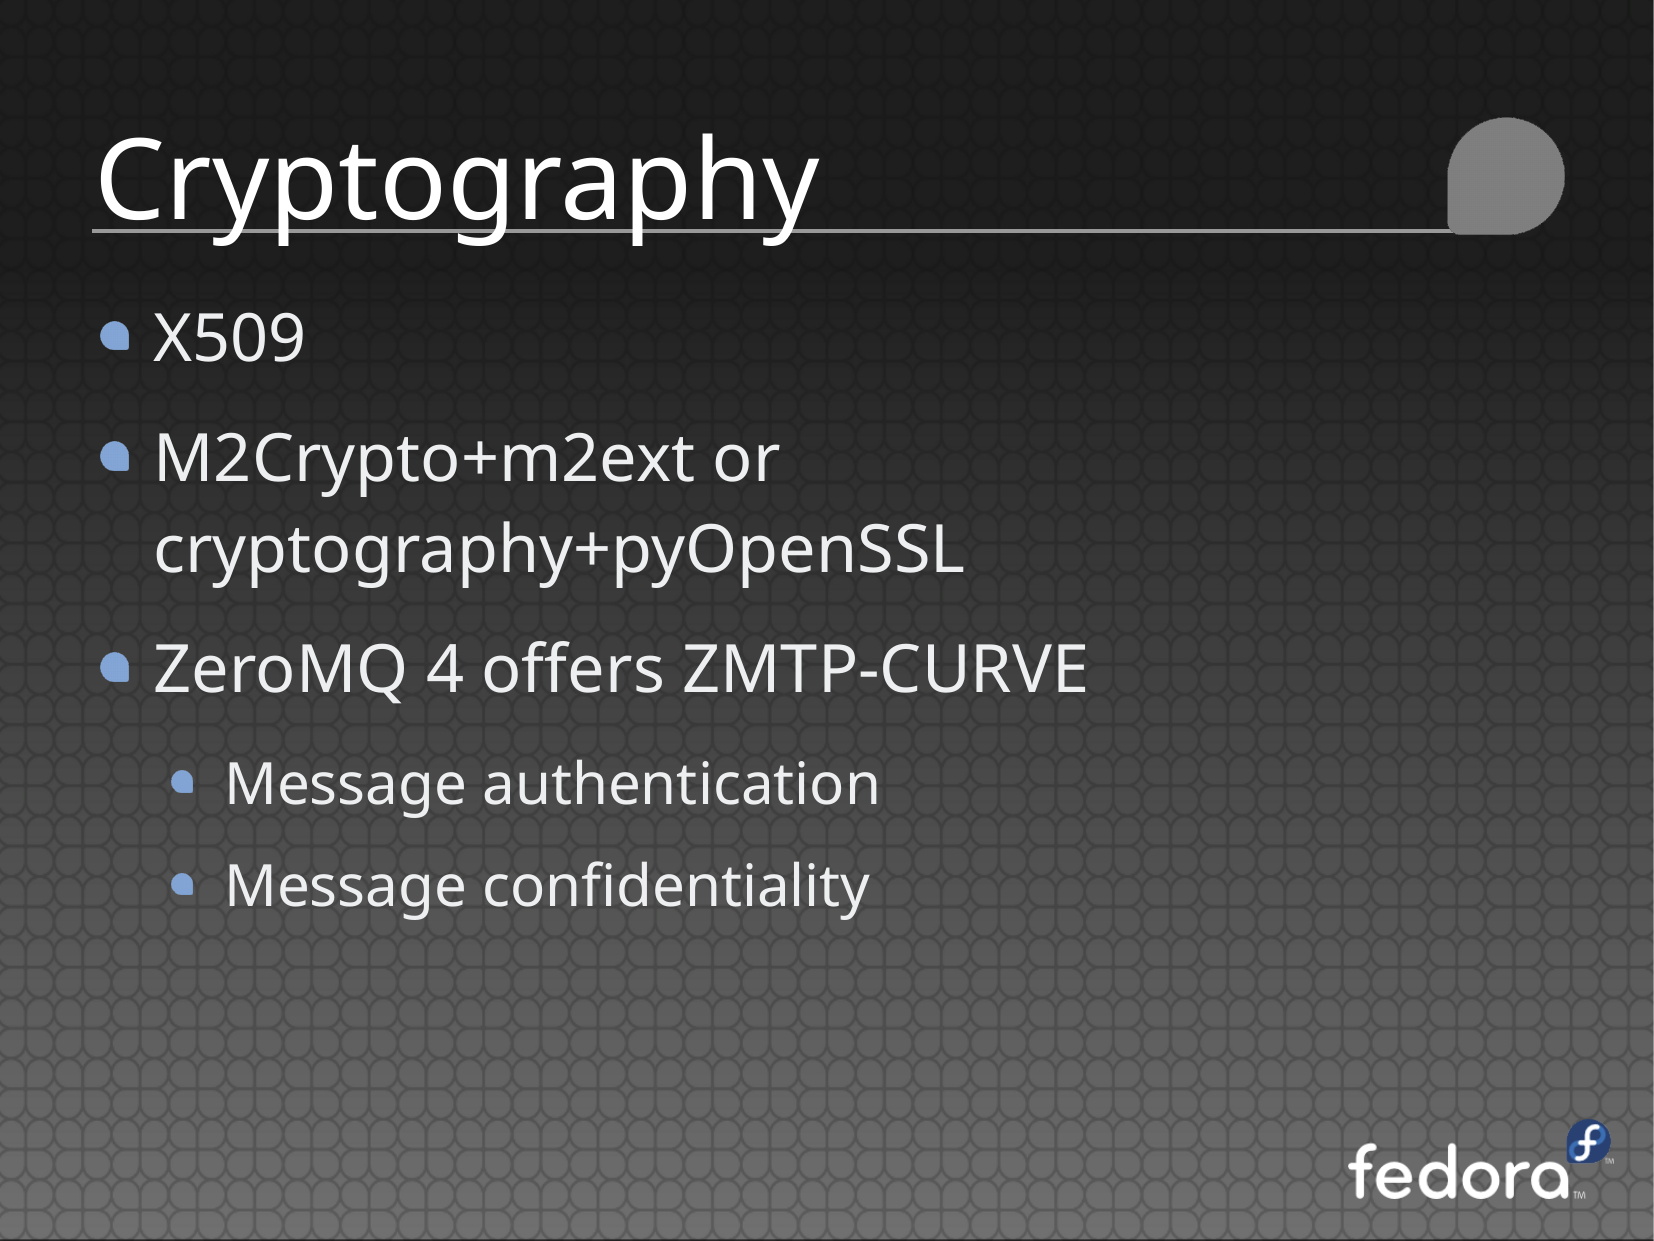

Cryptography
# X509
M2Crypto+m2ext or cryptography+pyOpenSSL
ZeroMQ 4 offers ZMTP-CURVE
Message authentication
Message confidentiality